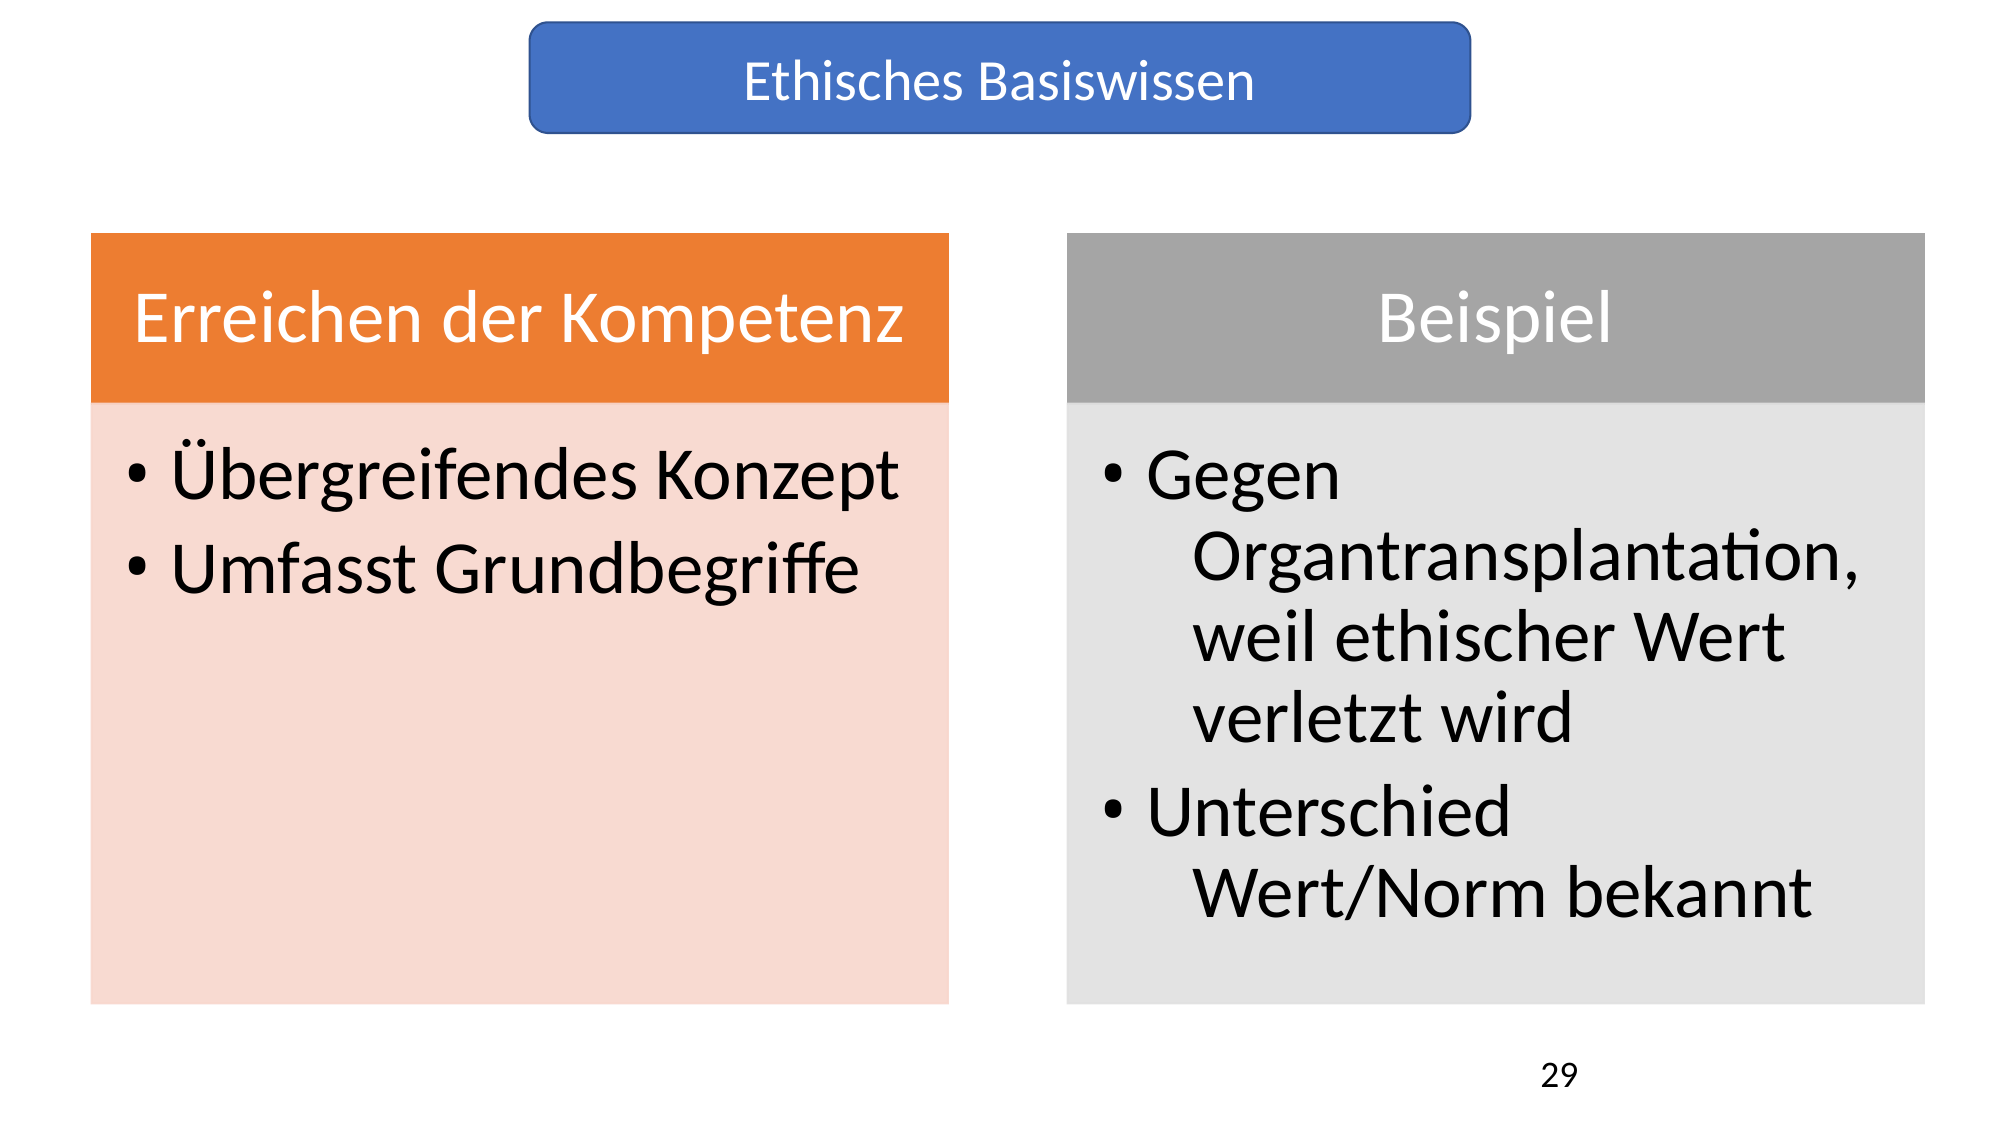

Ethisches Basiswissen
Erreichen der Kompetenz
Beispiel
Übergreifendes Konzept
Umfasst Grundbegriffe
Gegen Organtransplantation, weil ethischer Wert verletzt wird
Unterschied Wert/Norm bekannt